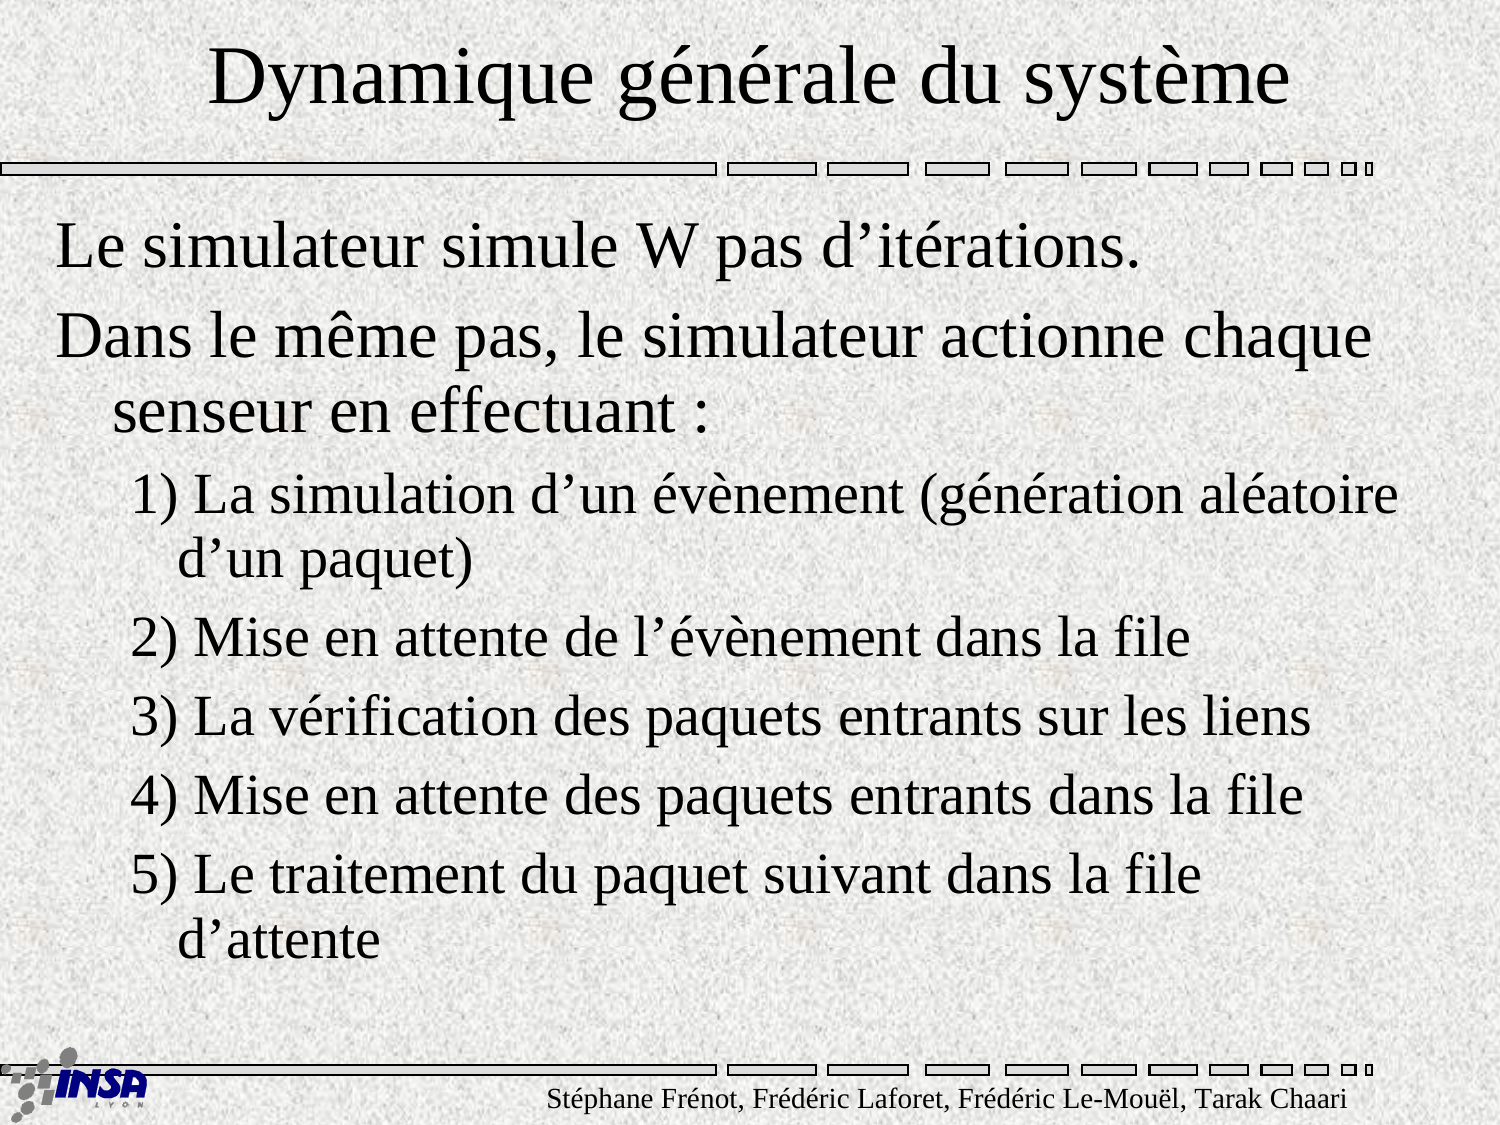

# Dynamique générale du système
Le simulateur simule W pas d’itérations.
Dans le même pas, le simulateur actionne chaque senseur en effectuant :
1) La simulation d’un évènement (génération aléatoire d’un paquet)
2) Mise en attente de l’évènement dans la file
3) La vérification des paquets entrants sur les liens
4) Mise en attente des paquets entrants dans la file
5) Le traitement du paquet suivant dans la file d’attente